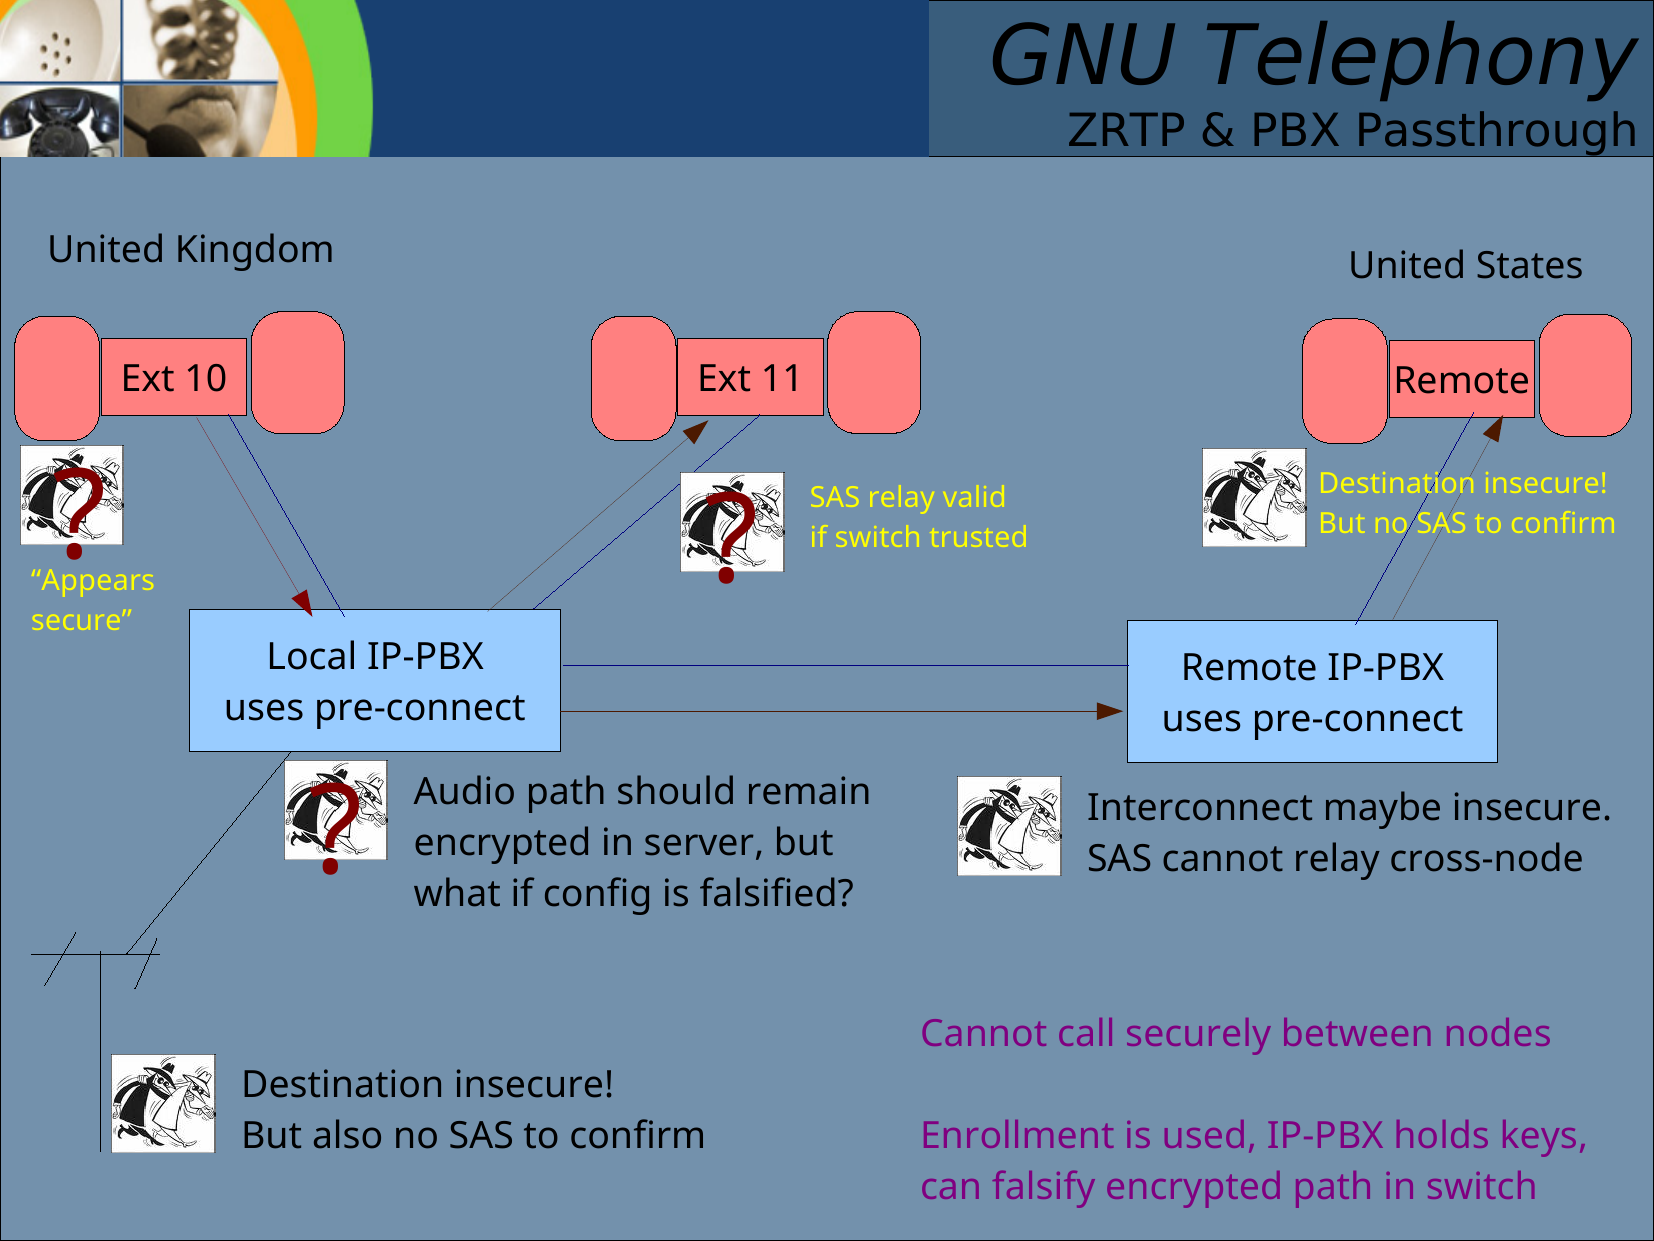

GNU Telephony
ZRTP & PBX Passthrough
United Kingdom
United States
#
Ext 11
Ext 10
Remote
?
?
Destination insecure!
But no SAS to confirm
SAS relay valid
if switch trusted
“Appears
secure”
Local IP-PBX
uses pre-connect
Remote IP-PBX
uses pre-connect
?
Audio path should remain
encrypted in server, but
what if config is falsified?
Interconnect maybe insecure.
SAS cannot relay cross-node
Cannot call securely between nodes
Enrollment is used, IP-PBX holds keys,
can falsify encrypted path in switch
Destination insecure!
But also no SAS to confirm